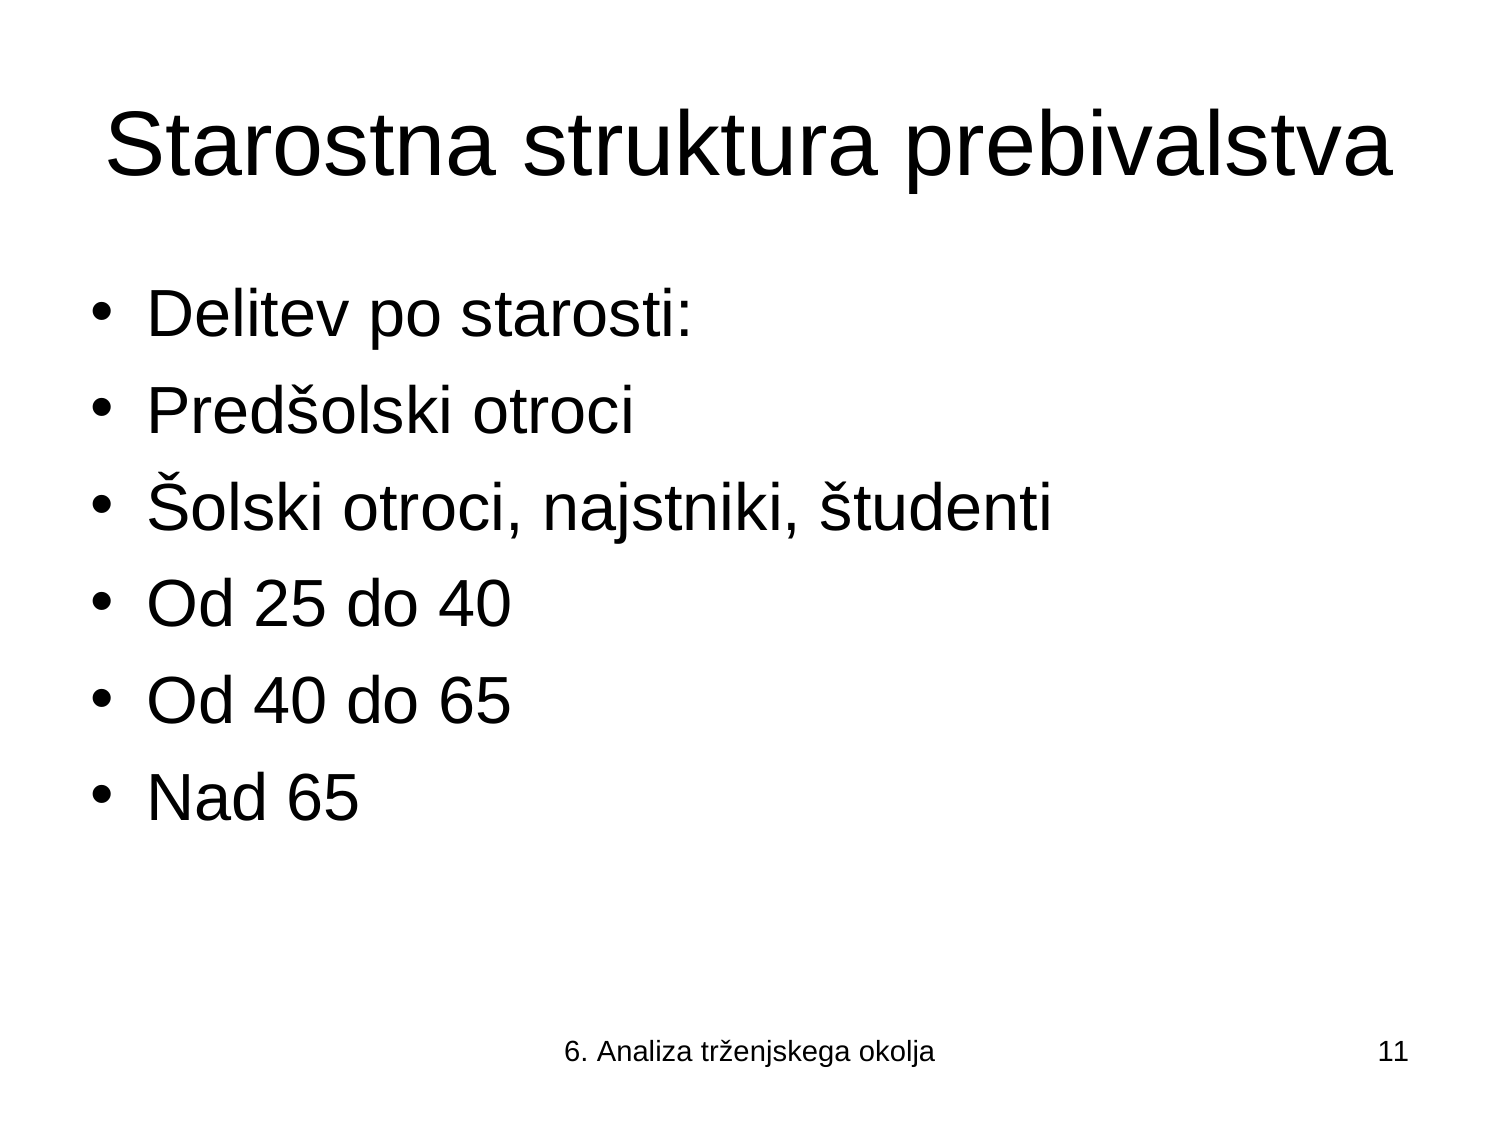

# Starostna struktura prebivalstva
Delitev po starosti:
Predšolski otroci
Šolski otroci, najstniki, študenti
Od 25 do 40
Od 40 do 65
Nad 65
6. Analiza trženjskega okolja